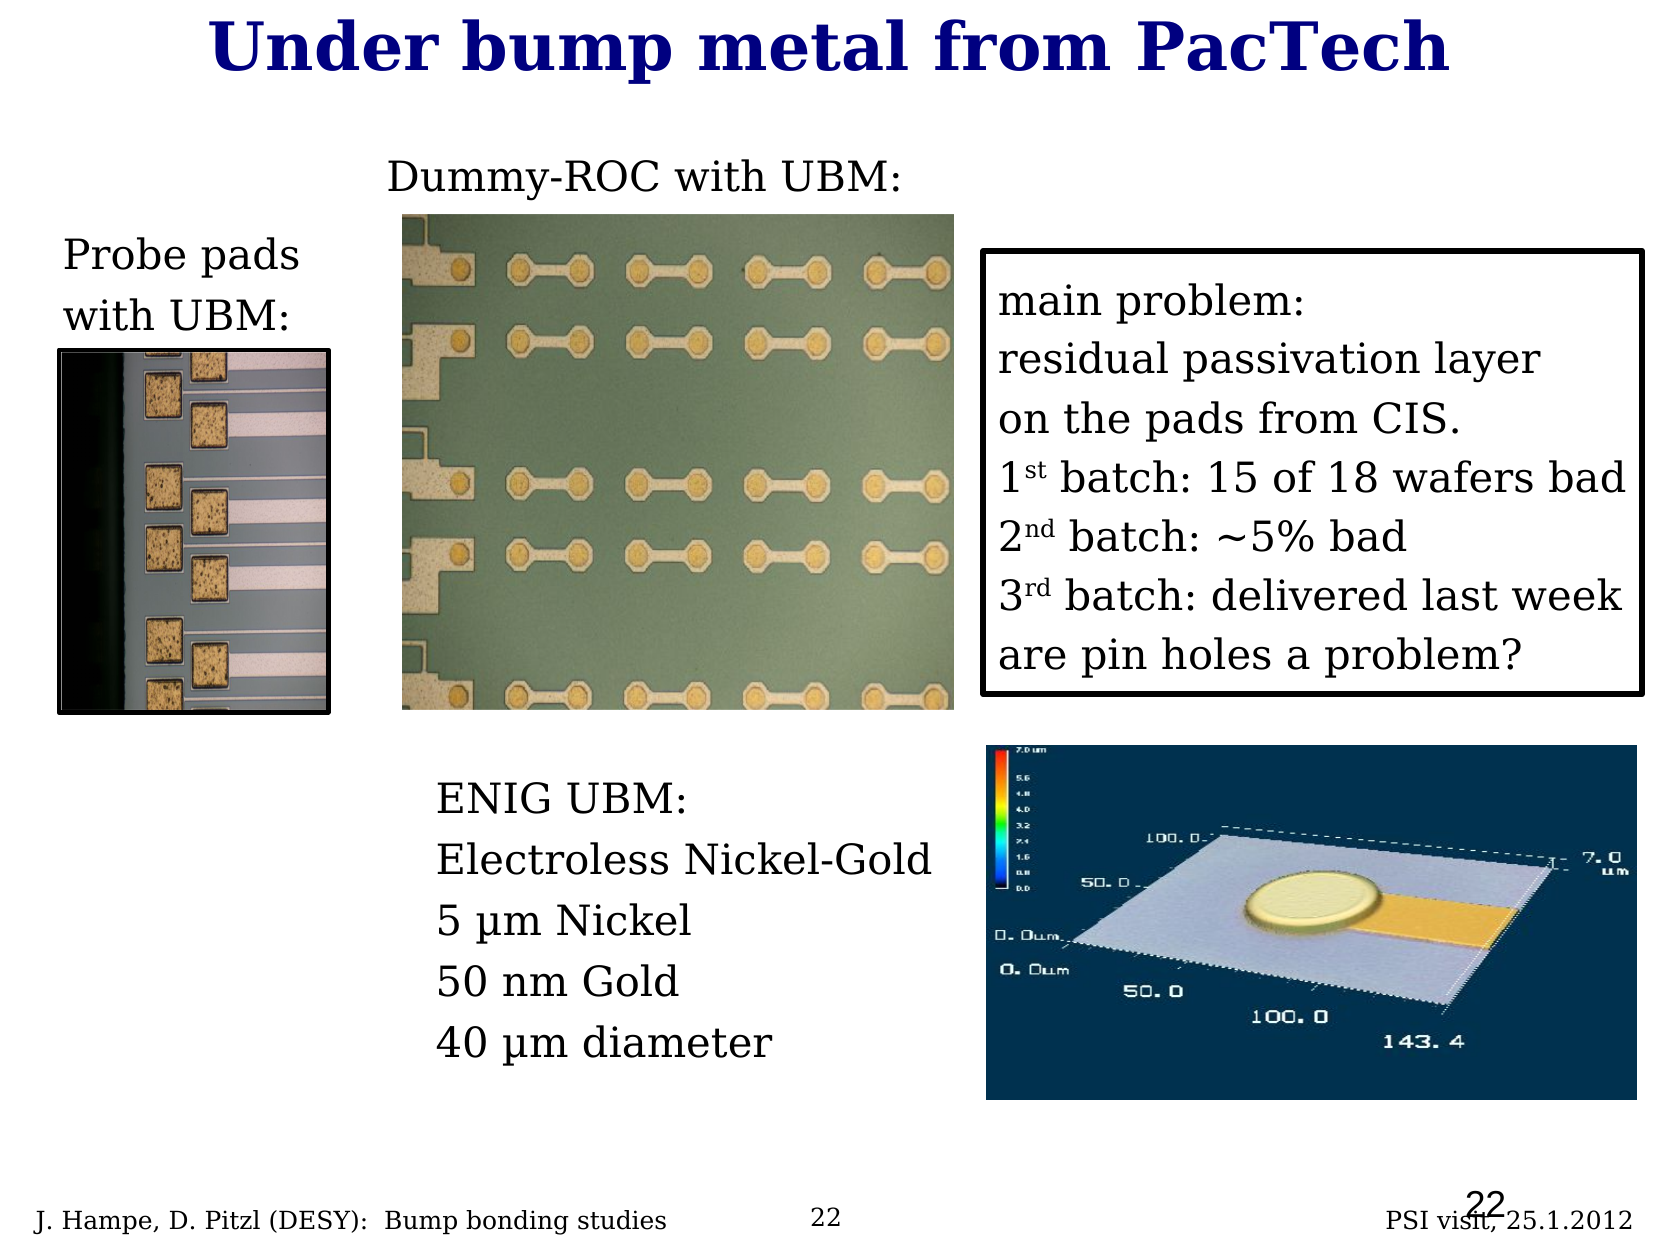

# Under bump metal from PacTech
Dummy-ROC with UBM:
Probe pads
with UBM:
main problem:
residual passivation layer
on the pads from CIS.
1st batch: 15 of 18 wafers bad
2nd batch: ~5% bad
3rd batch: delivered last week
are pin holes a problem?
ENIG UBM:
Electroless Nickel-Gold
5 µm Nickel
50 nm Gold
40 µm diameter